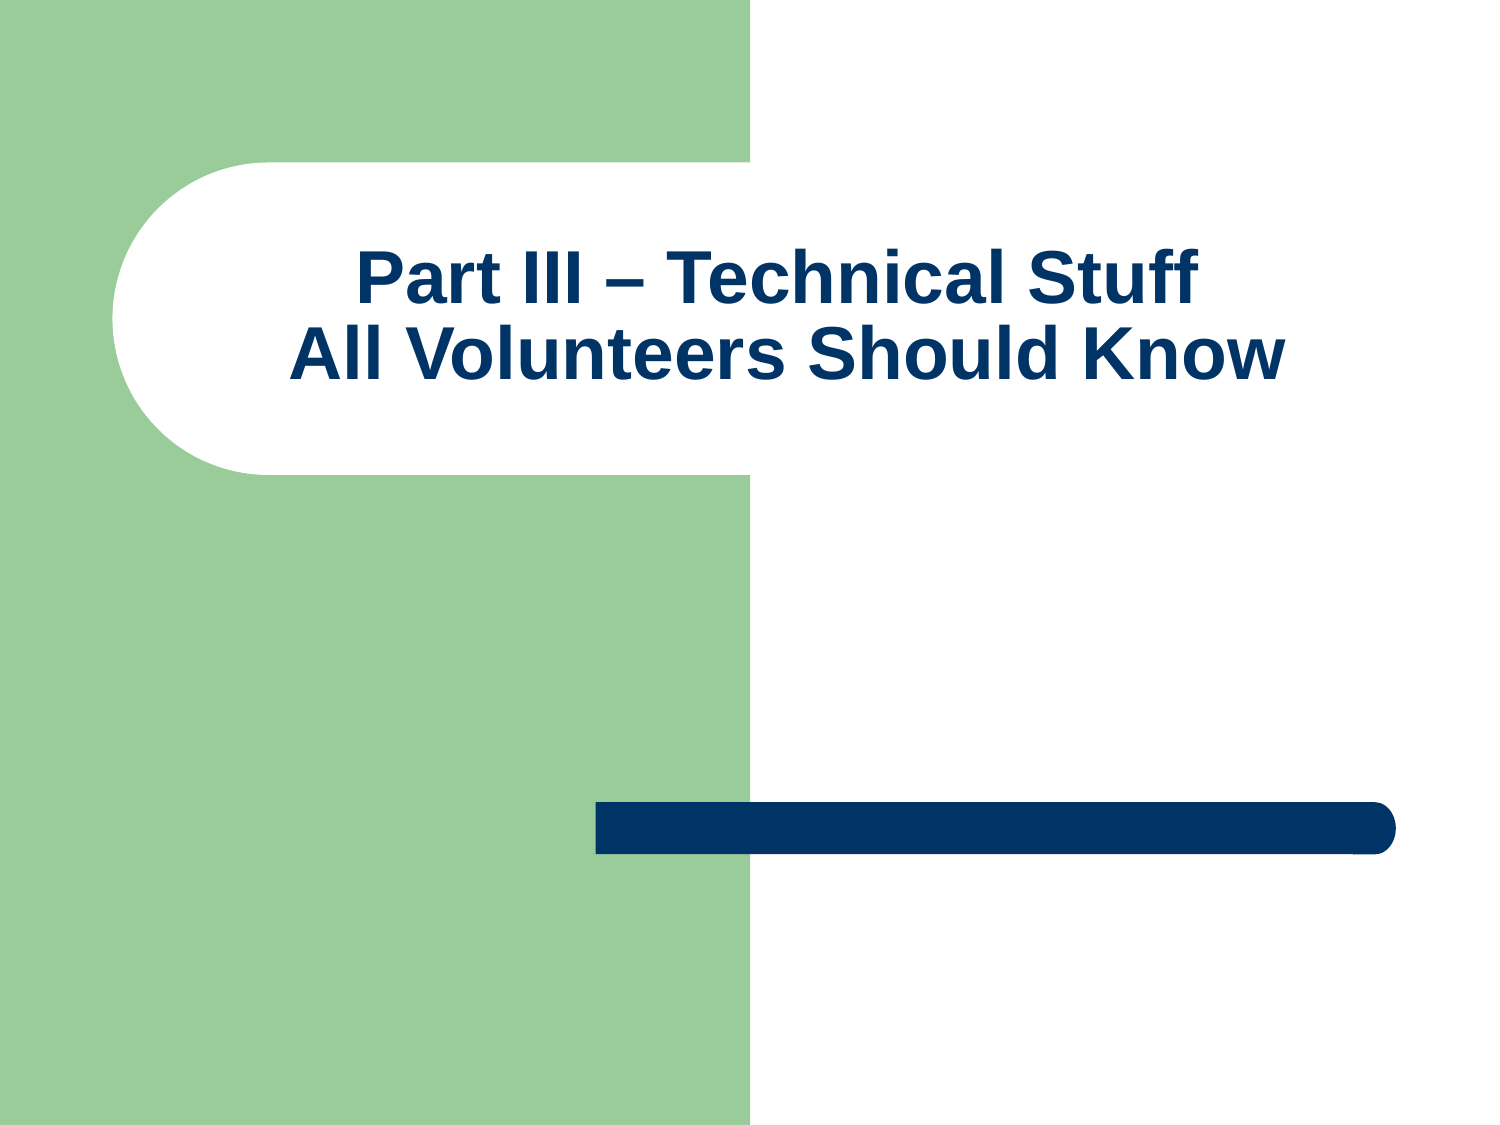

# Part III – Technical Stuff All Volunteers Should Know